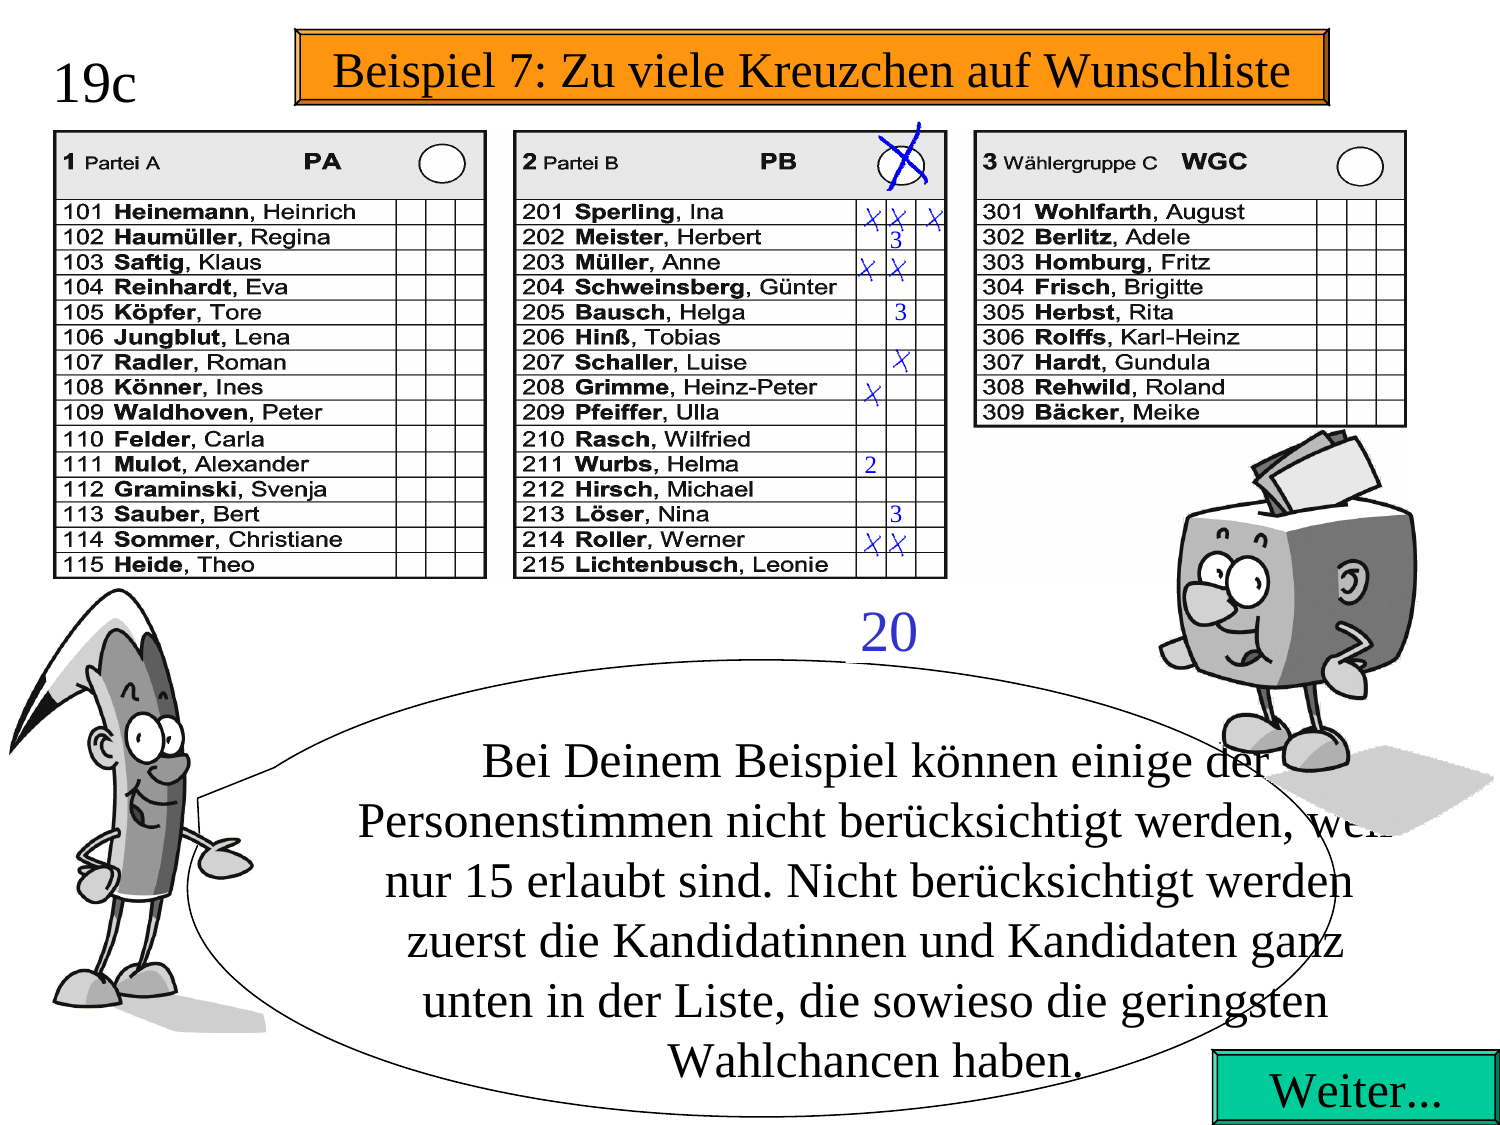

Beispiel 7: Z viele Kreuzchen auf Wunschliste
Beispiel 7: Zu viele Kreuzchen auf Wunschliste
19c
3
3
2
3
20
Bei Deinem Beispiel können einige der
Personenstimmen nicht berücksichtigt werden, weil
nur 15 erlaubt sind. Nicht berücksichtigt werden
zuerst die Kandidatinnen und Kandidaten ganz
unten in der Liste, die sowieso die geringsten
Wahlchancen haben.
Weiter...